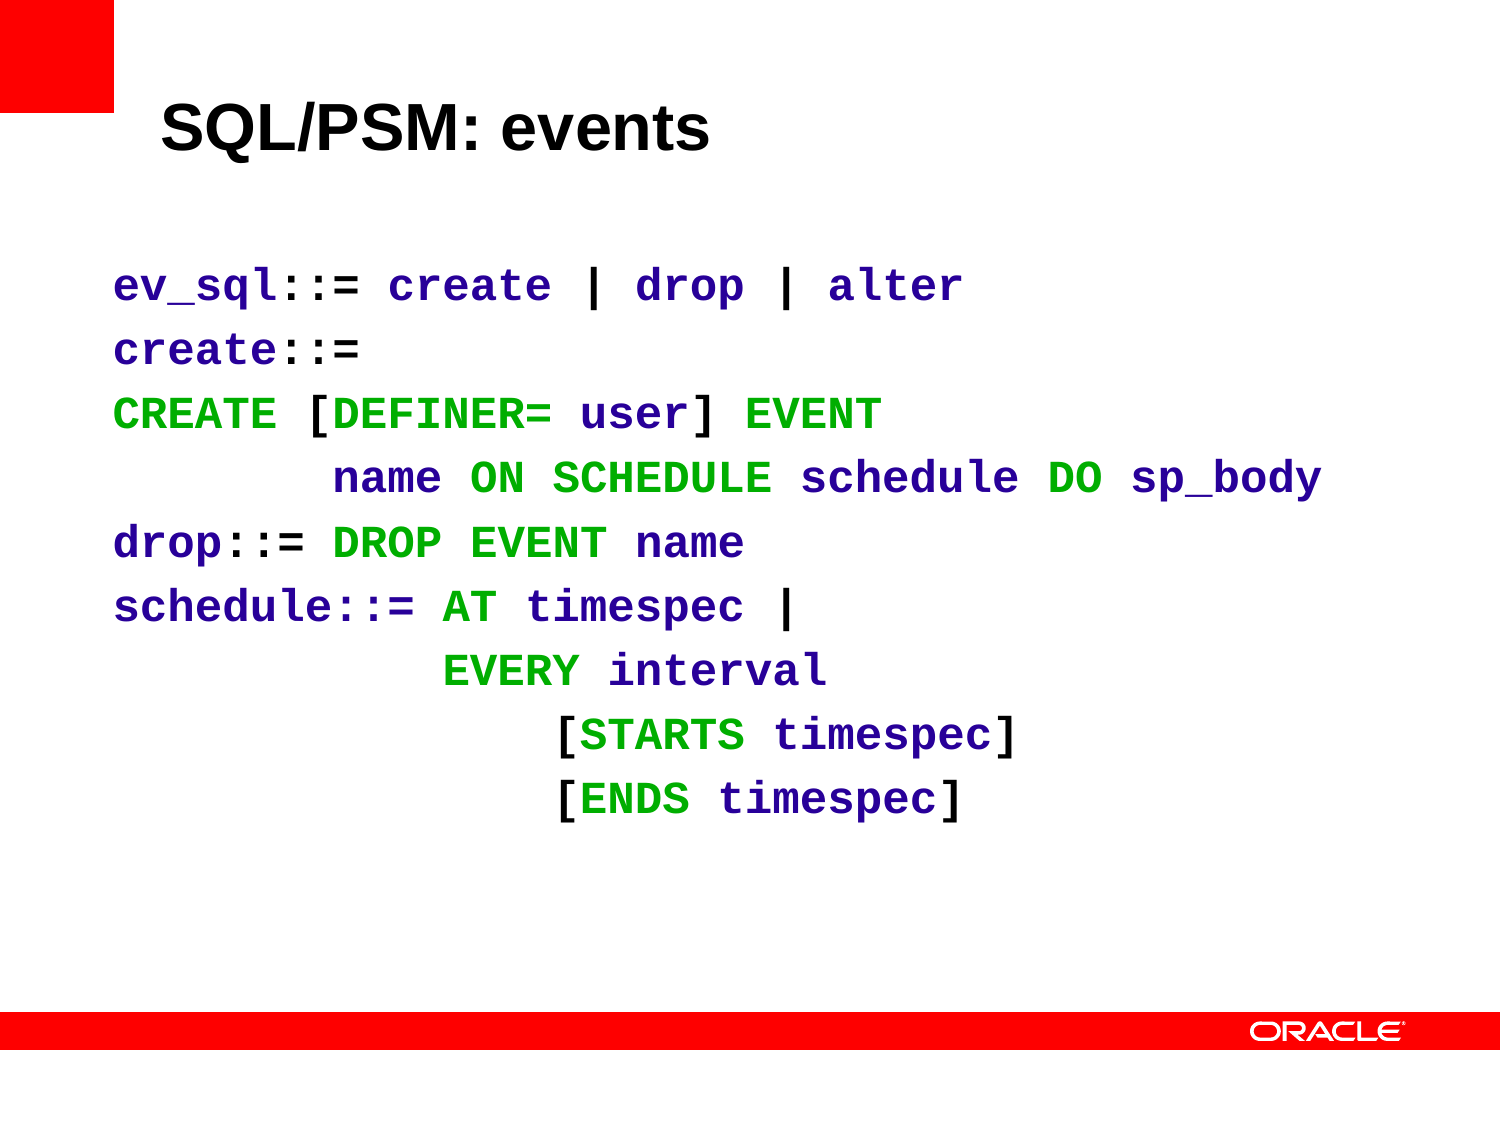

# SQL/PSM: events
ev_sql::= create | drop | alter
create::=
CREATE [DEFINER= user] EVENT
 name ON SCHEDULE schedule DO sp_body
drop::= DROP EVENT name
schedule::= AT timespec |
 EVERY interval
 [STARTS timespec]
 [ENDS timespec]